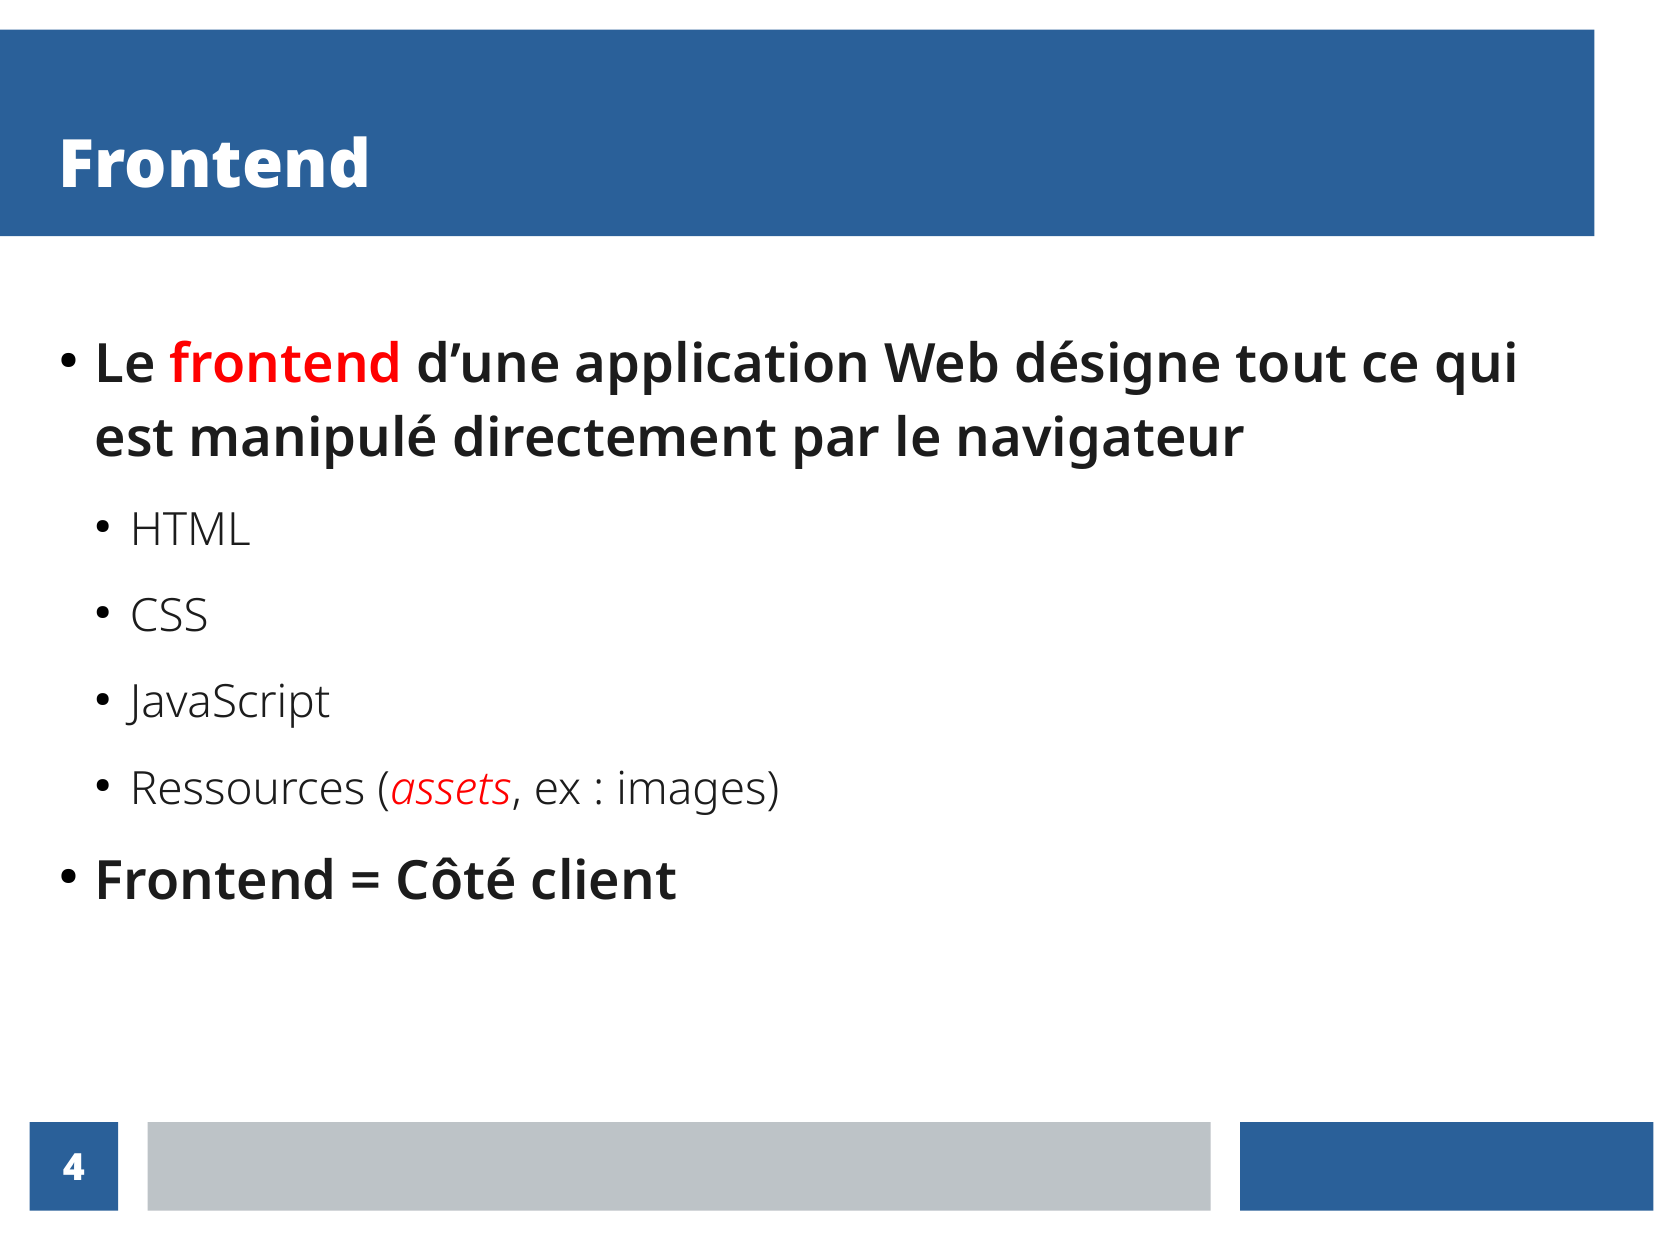

# Frontend
Le frontend d’une application Web désigne tout ce qui est manipulé directement par le navigateur
HTML
CSS
JavaScript
Ressources (assets, ex : images)
Frontend = Côté client
4